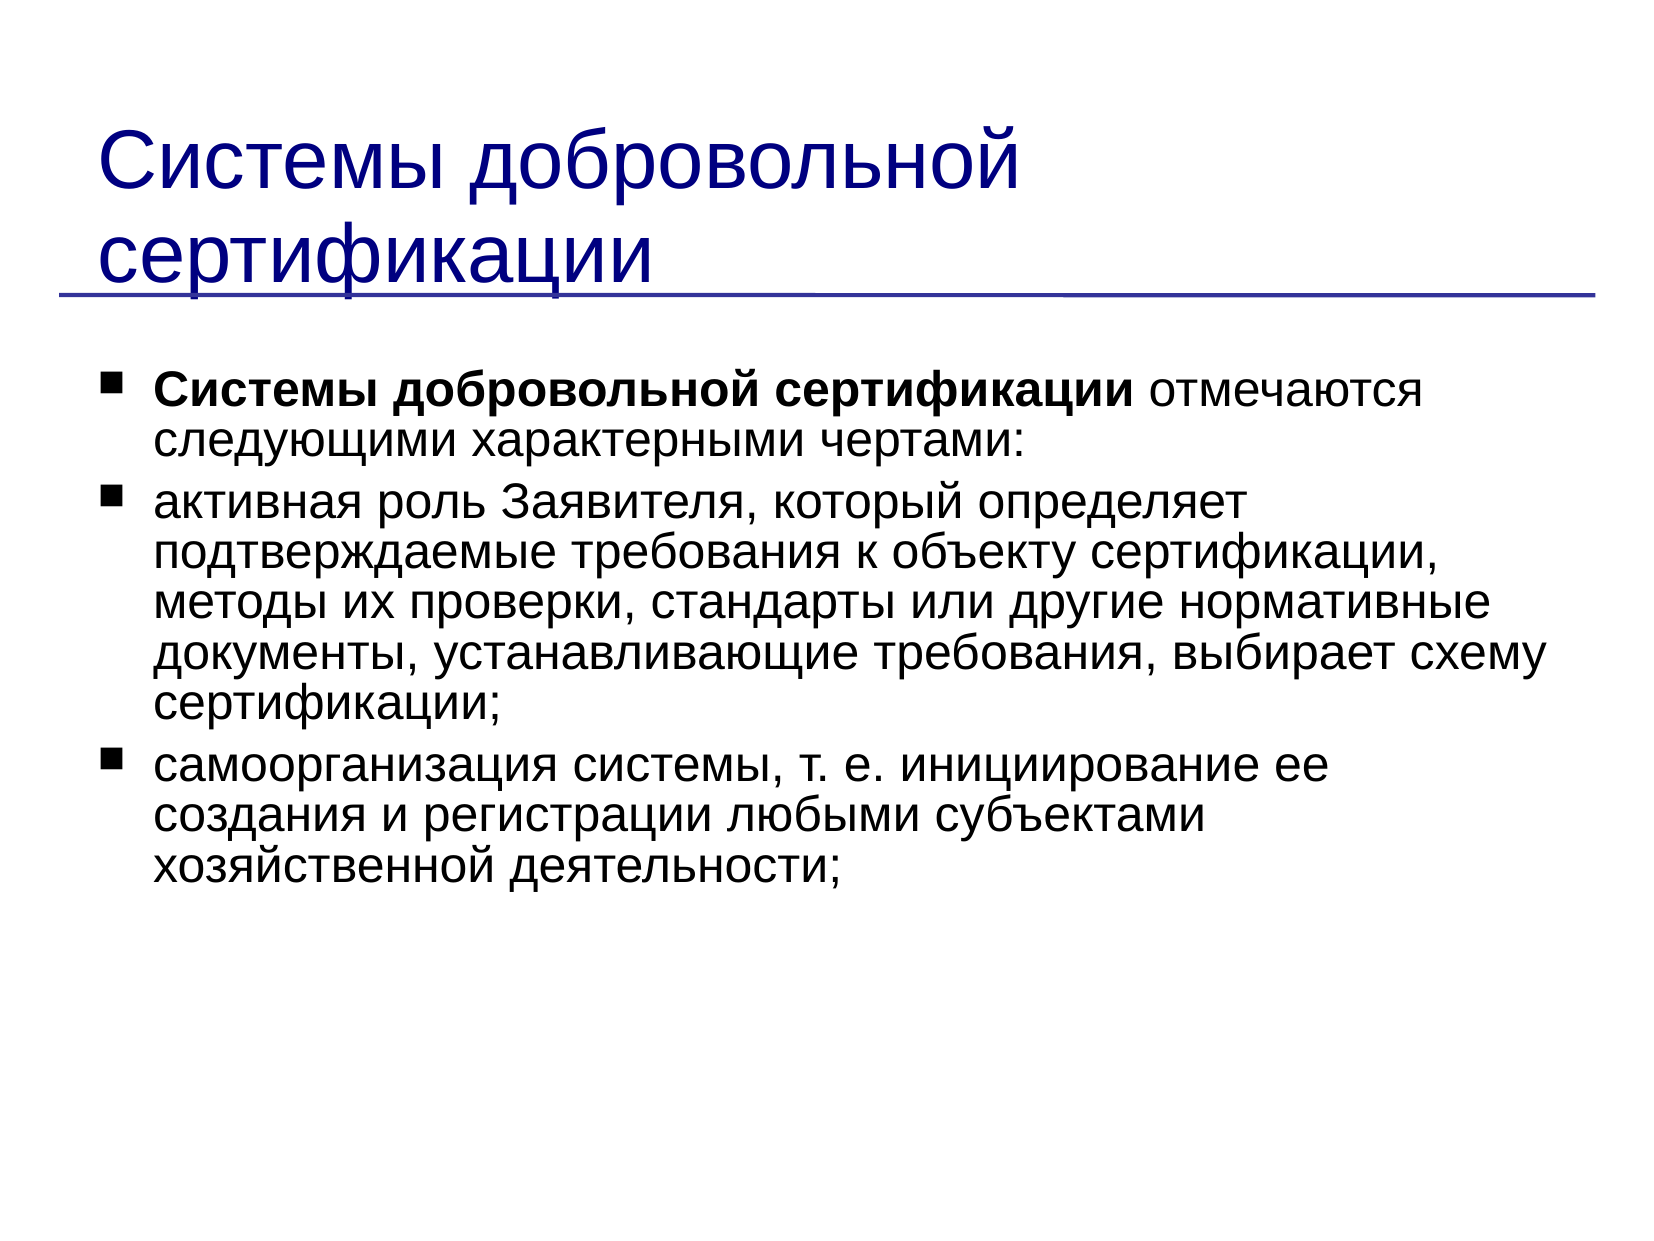

# Системы добровольной сертификации
Системы добровольной сертификации отмечаются следующими характерными чертами:
активная роль Заявителя, который определяет подтверждаемые требования к объекту сертификации, методы их проверки, стандарты или другие нормативные документы, устанавливающие требования, выбирает схему сертификации;
самоорганизация системы, т. е. инициирование ее создания и регистрации любыми субъектами хозяйственной деятельности;